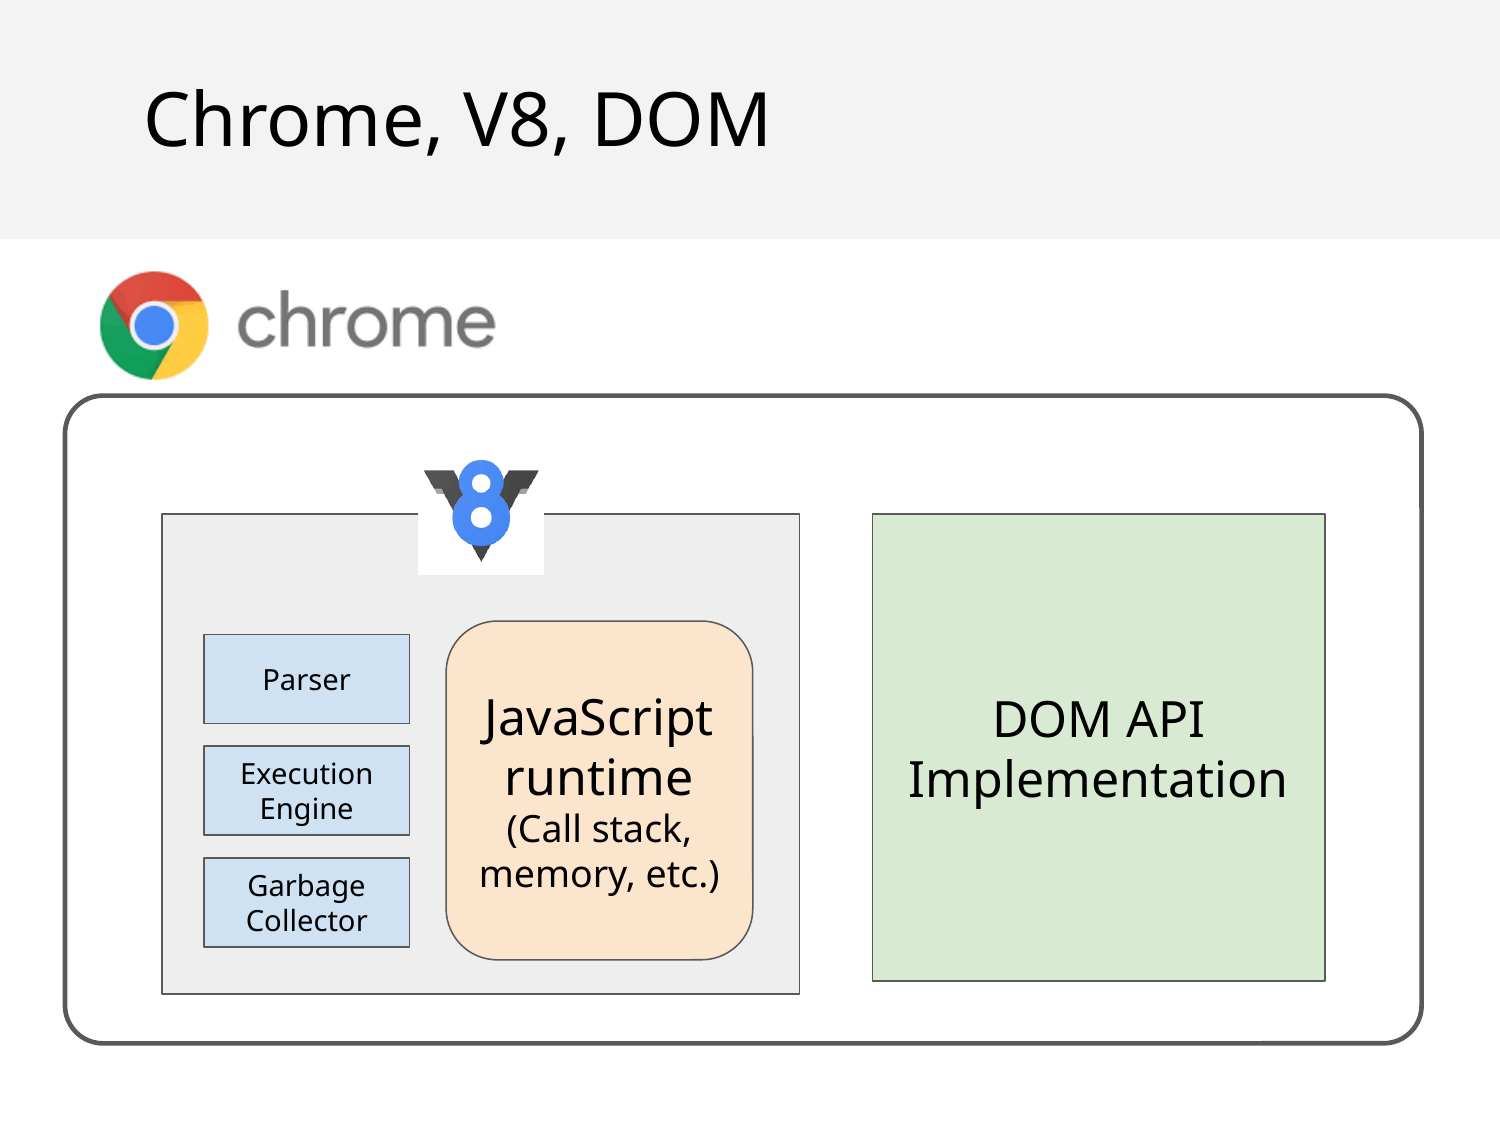

# Chrome, V8, DOM
JavaScript runtime
(Call stack, memory, etc.)
Parser
Execution Engine
Garbage Collector
DOM API Implementation